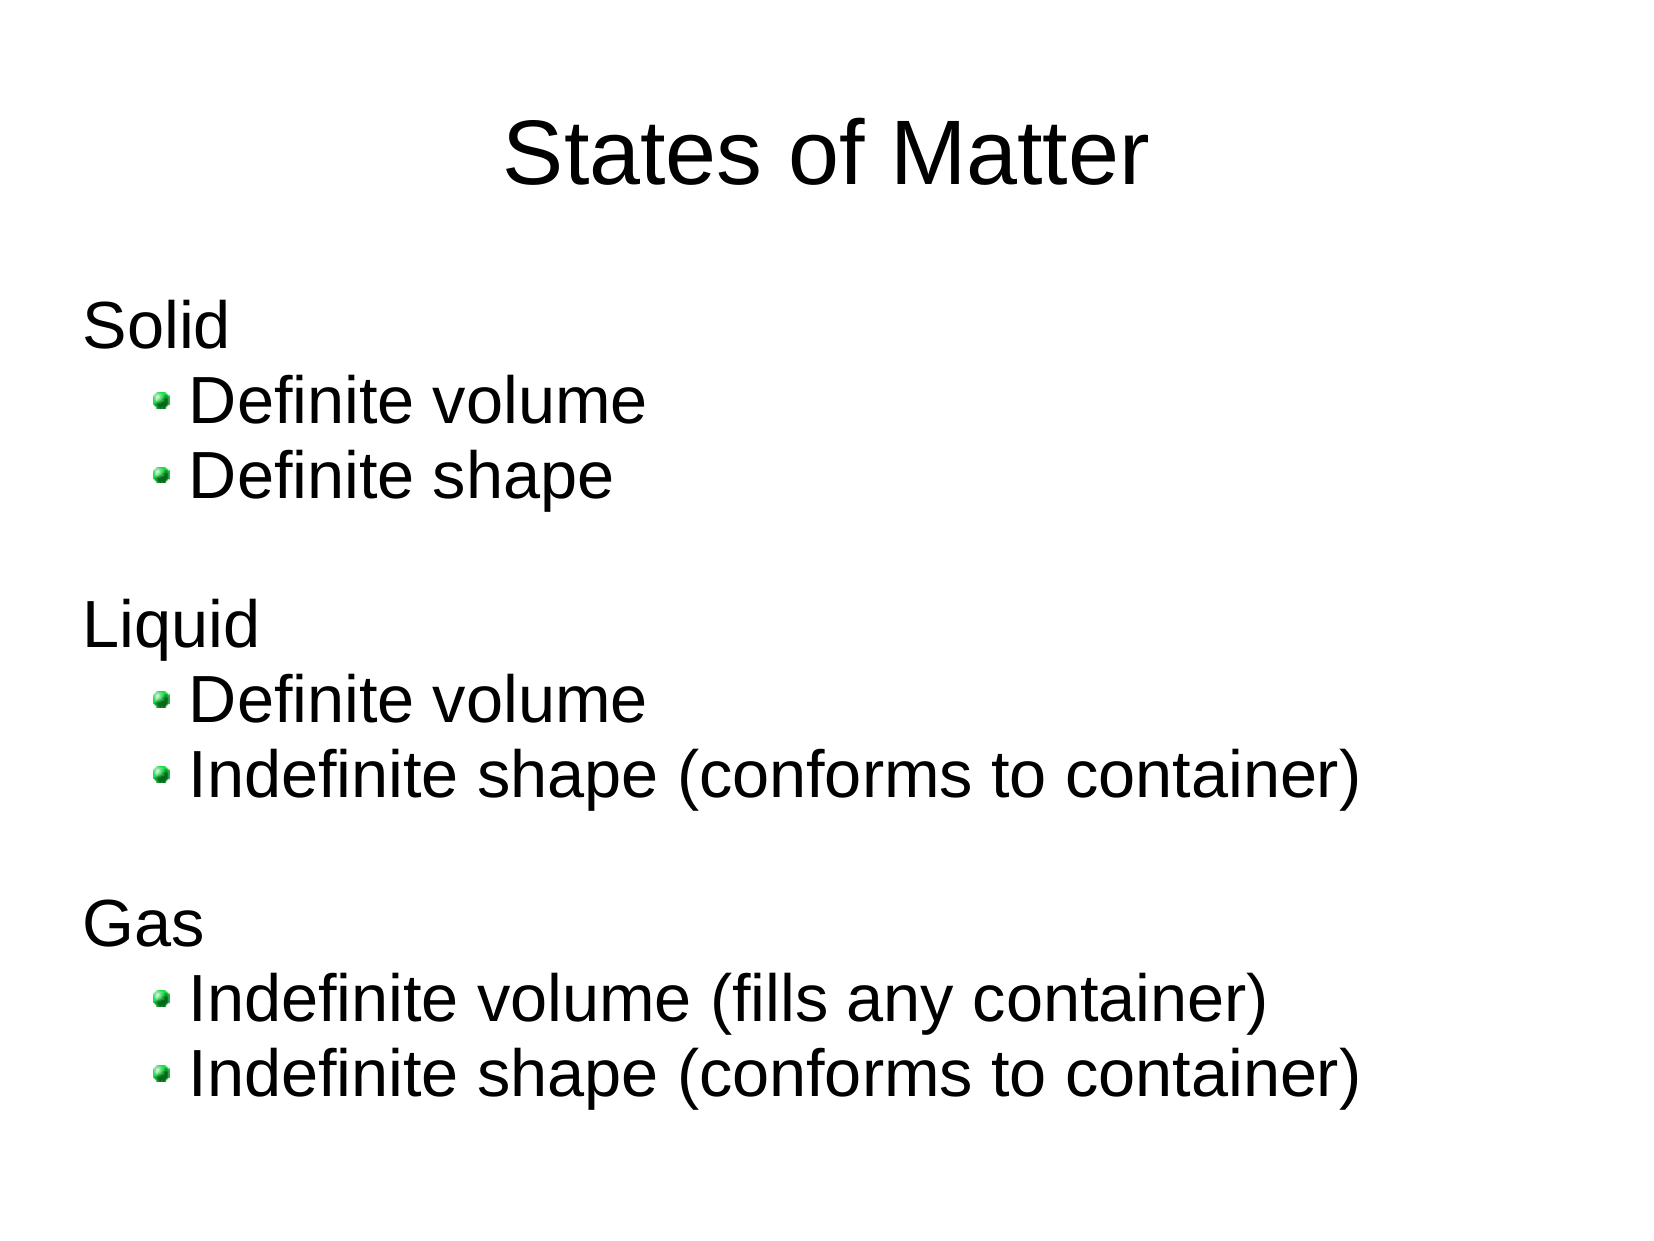

# States of Matter
Solid
Definite volume
Definite shape
Liquid
Definite volume
Indefinite shape (conforms to container)
Gas
Indefinite volume (fills any container)
Indefinite shape (conforms to container)